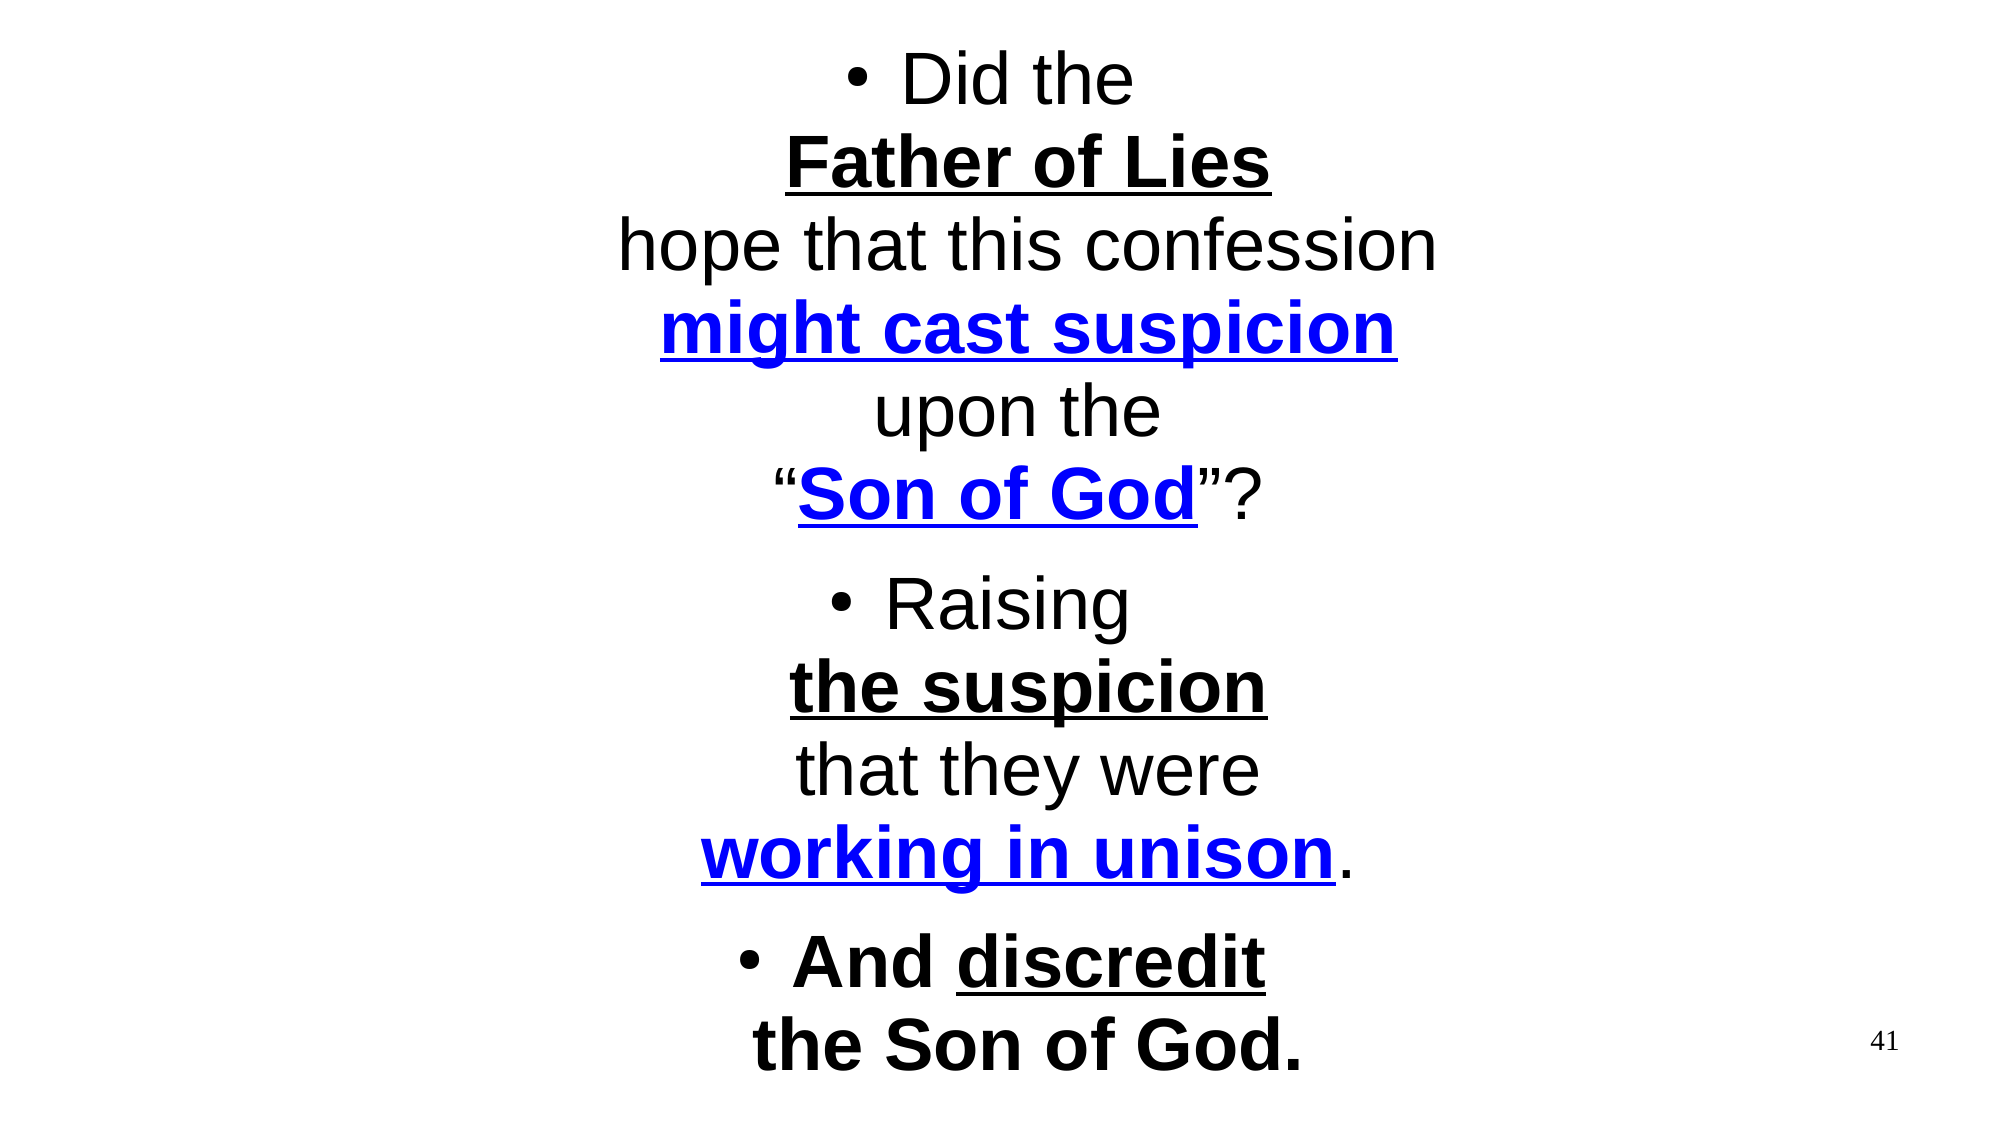

# Did the Father of Lies hope that this confession might cast suspicion upon the “Son of God”?
Raising
the suspicion
that they were
working in unison.
And discredit
the Son of God.
41